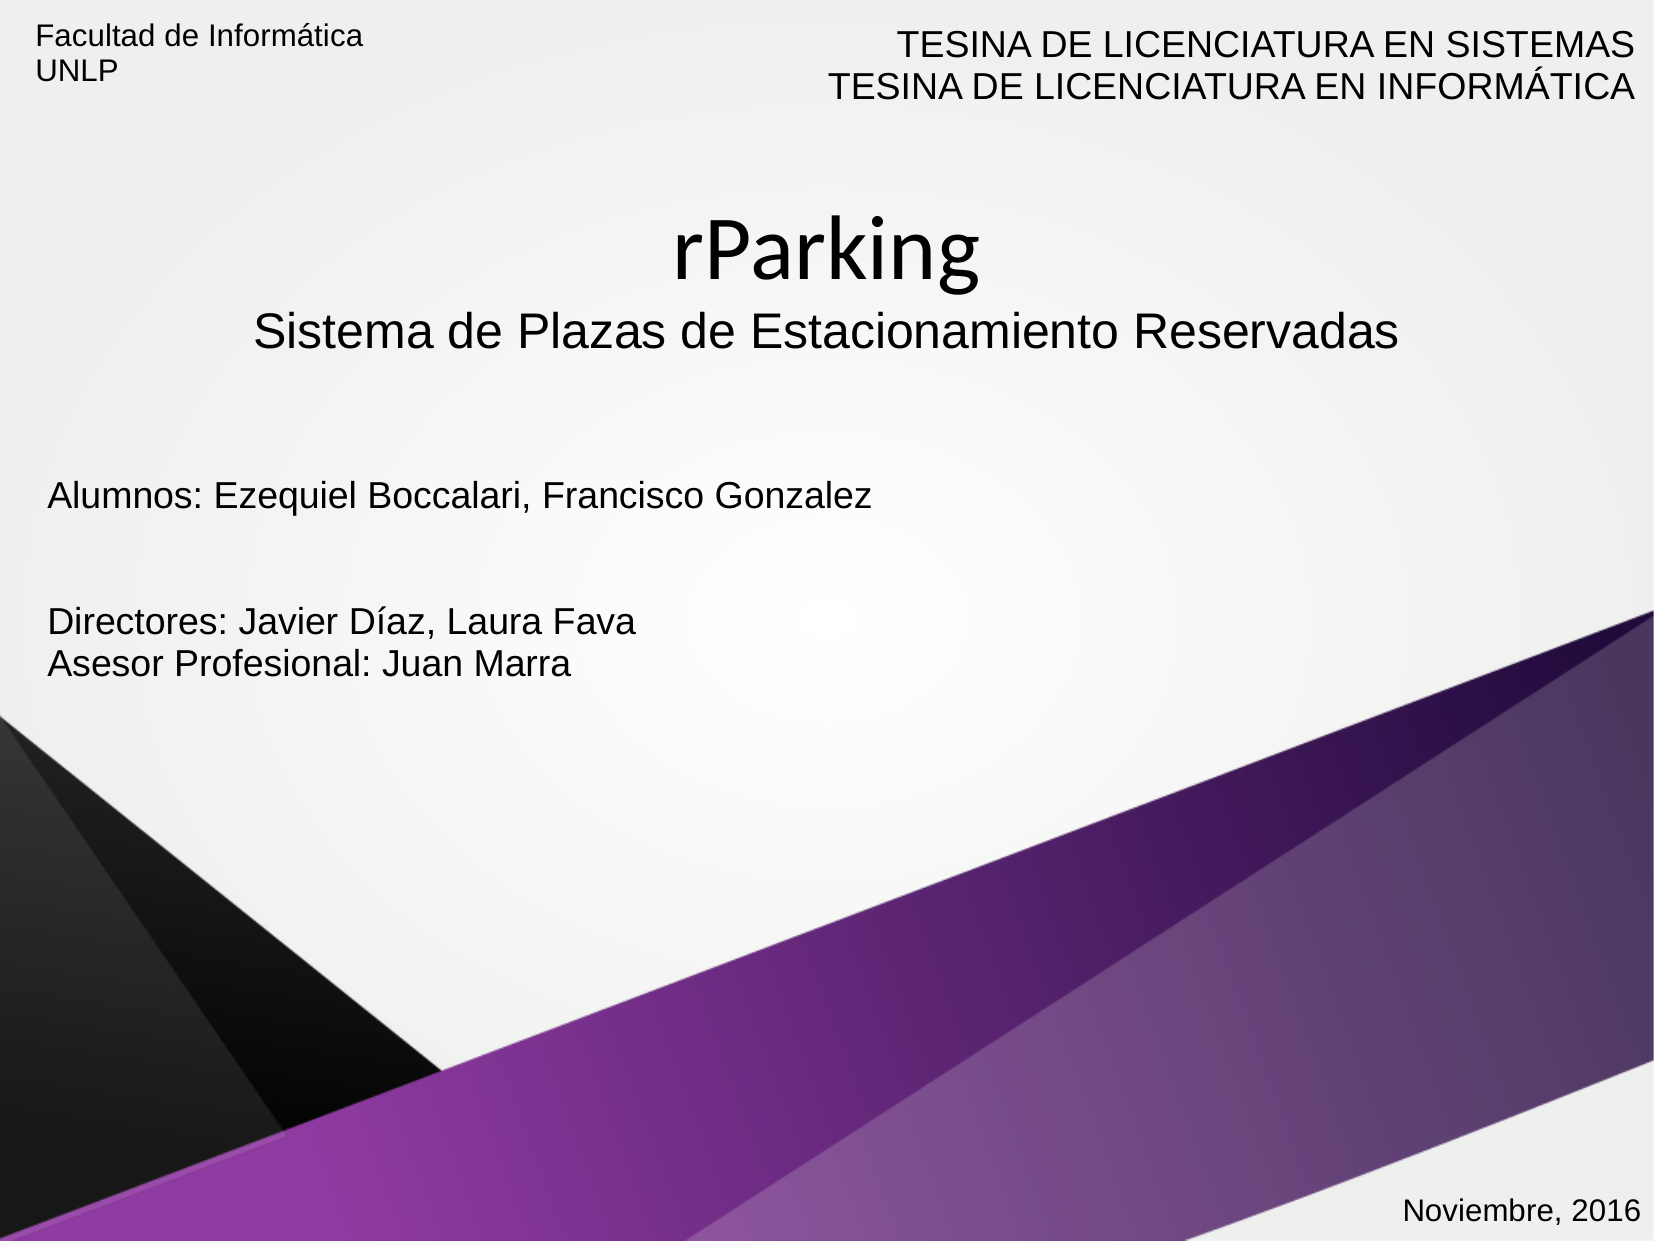

TESINA DE LICENCIATURA EN SISTEMAS
TESINA DE LICENCIATURA EN INFORMÁTICA
Facultad de Informática
UNLP
# rParking
Sistema de Plazas de Estacionamiento Reservadas
Alumnos: Ezequiel Boccalari, Francisco Gonzalez
Directores: Javier Díaz, Laura Fava
Asesor Profesional: Juan Marra
Noviembre, 2016